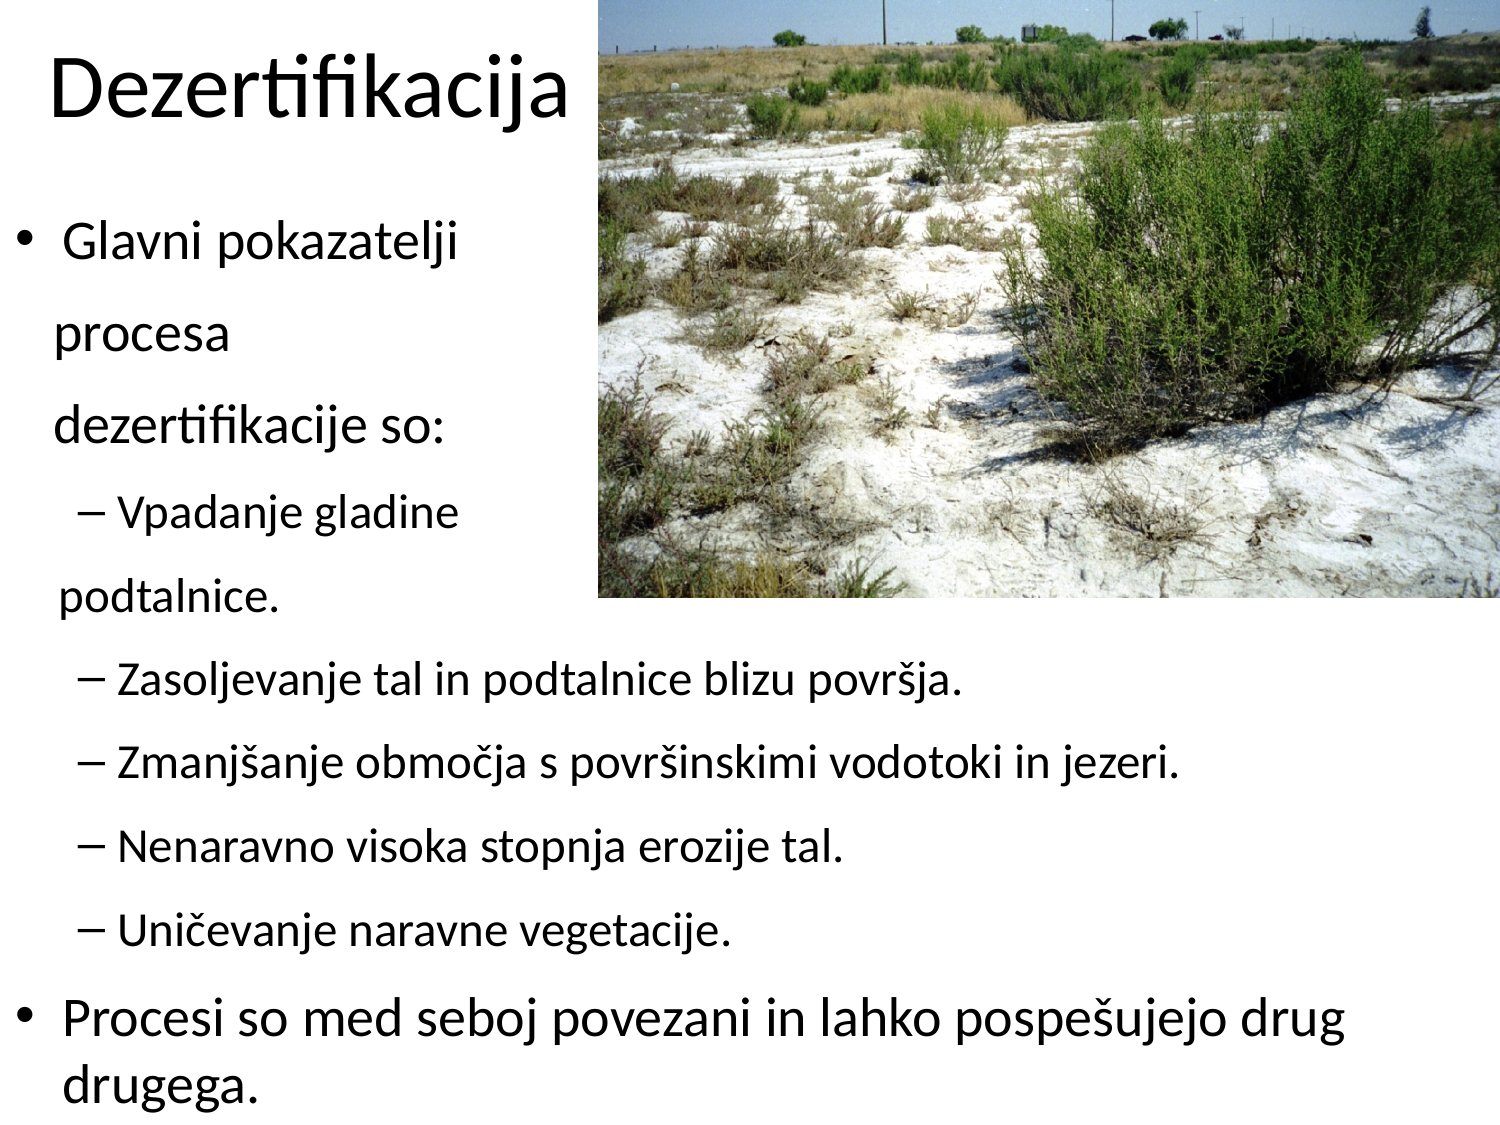

# Dezertifikacija
Glavni pokazatelji
 procesa
 dezertifikacije so:
Vpadanje gladine
 podtalnice.
Zasoljevanje tal in podtalnice blizu površja.
Zmanjšanje območja s površinskimi vodotoki in jezeri.
Nenaravno visoka stopnja erozije tal.
Uničevanje naravne vegetacije.
Procesi so med seboj povezani in lahko pospešujejo drug drugega.